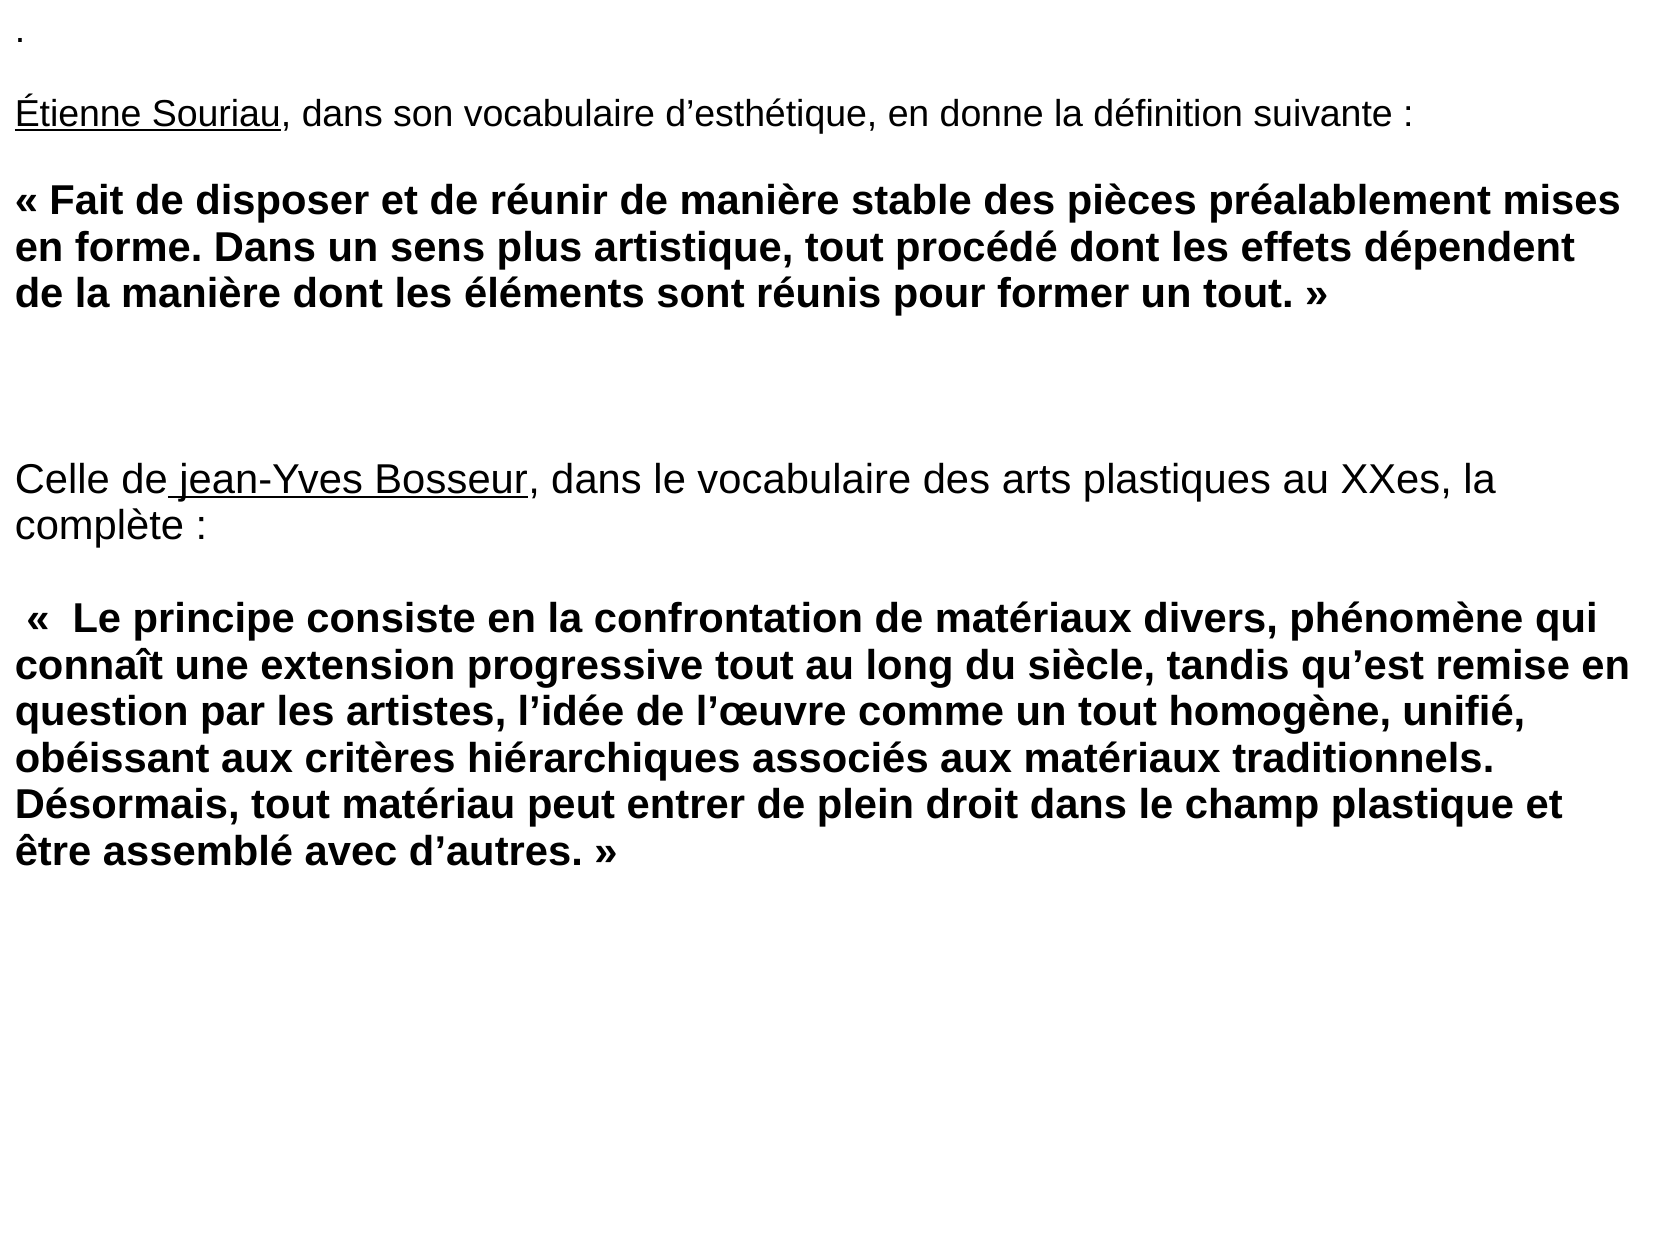

.
Étienne Souriau, dans son vocabulaire d’esthétique, en donne la définition suivante :
« Fait de disposer et de réunir de manière stable des pièces préalablement mises en forme. Dans un sens plus artistique, tout procédé dont les effets dépendent de la manière dont les éléments sont réunis pour former un tout. »
Celle de jean-Yves Bosseur, dans le vocabulaire des arts plastiques au XXes, la complète :
 «  Le principe consiste en la confrontation de matériaux divers, phénomène qui connaît une extension progressive tout au long du siècle, tandis qu’est remise en question par les artistes, l’idée de l’œuvre comme un tout homogène, unifié, obéissant aux critères hiérarchiques associés aux matériaux traditionnels. Désormais, tout matériau peut entrer de plein droit dans le champ plastique et être assemblé avec d’autres. »